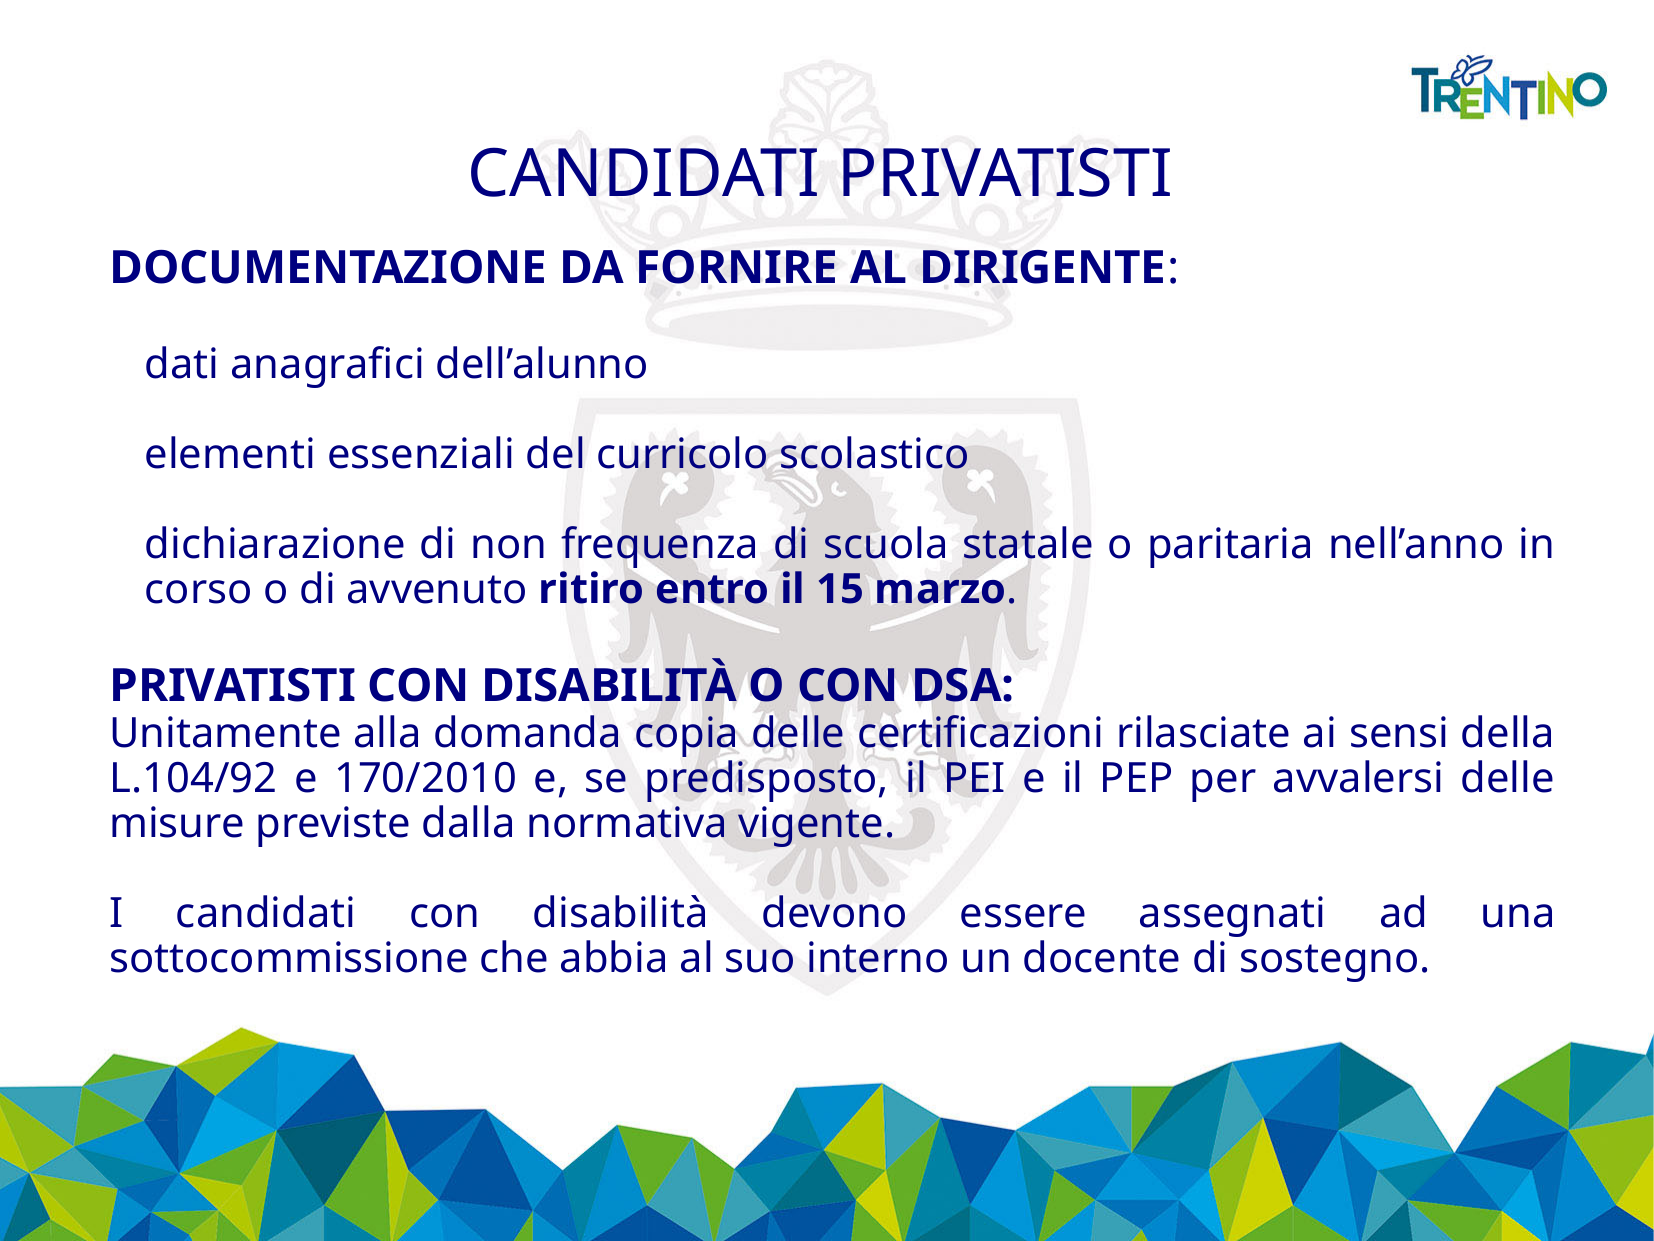

CANDIDATI PRIVATISTI
DOCUMENTAZIONE DA FORNIRE AL DIRIGENTE:
dati anagrafici dell’alunno
elementi essenziali del curricolo scolastico
dichiarazione di non frequenza di scuola statale o paritaria nell’anno in corso o di avvenuto ritiro entro il 15 marzo.
PRIVATISTI CON DISABILITÀ O CON DSA:
Unitamente alla domanda copia delle certificazioni rilasciate ai sensi della L.104/92 e 170/2010 e, se predisposto, il PEI e il PEP per avvalersi delle misure previste dalla normativa vigente.
I candidati con disabilità devono essere assegnati ad una sottocommissione che abbia al suo interno un docente di sostegno.